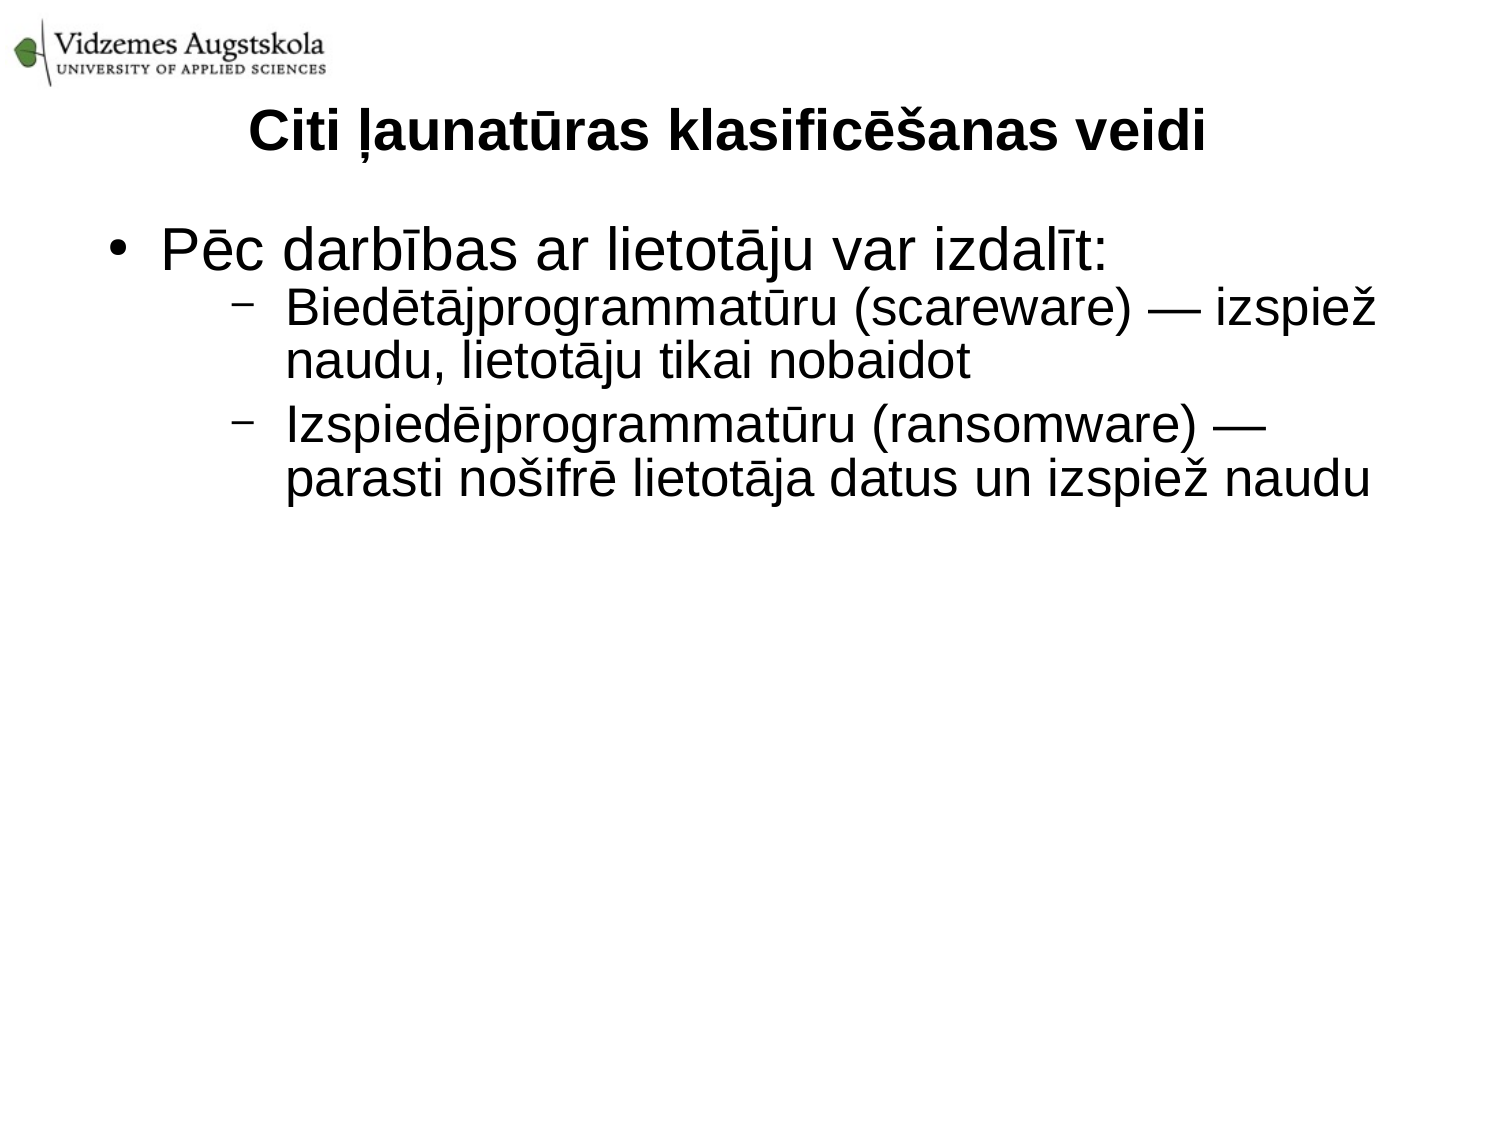

# Citi ļaunatūras klasificēšanas veidi
Pēc darbības ar lietotāju var izdalīt:
Biedētājprogrammatūru (scareware) — izspiež naudu, lietotāju tikai nobaidot
Izspiedējprogrammatūru (ransomware) — parasti nošifrē lietotāja datus un izspiež naudu